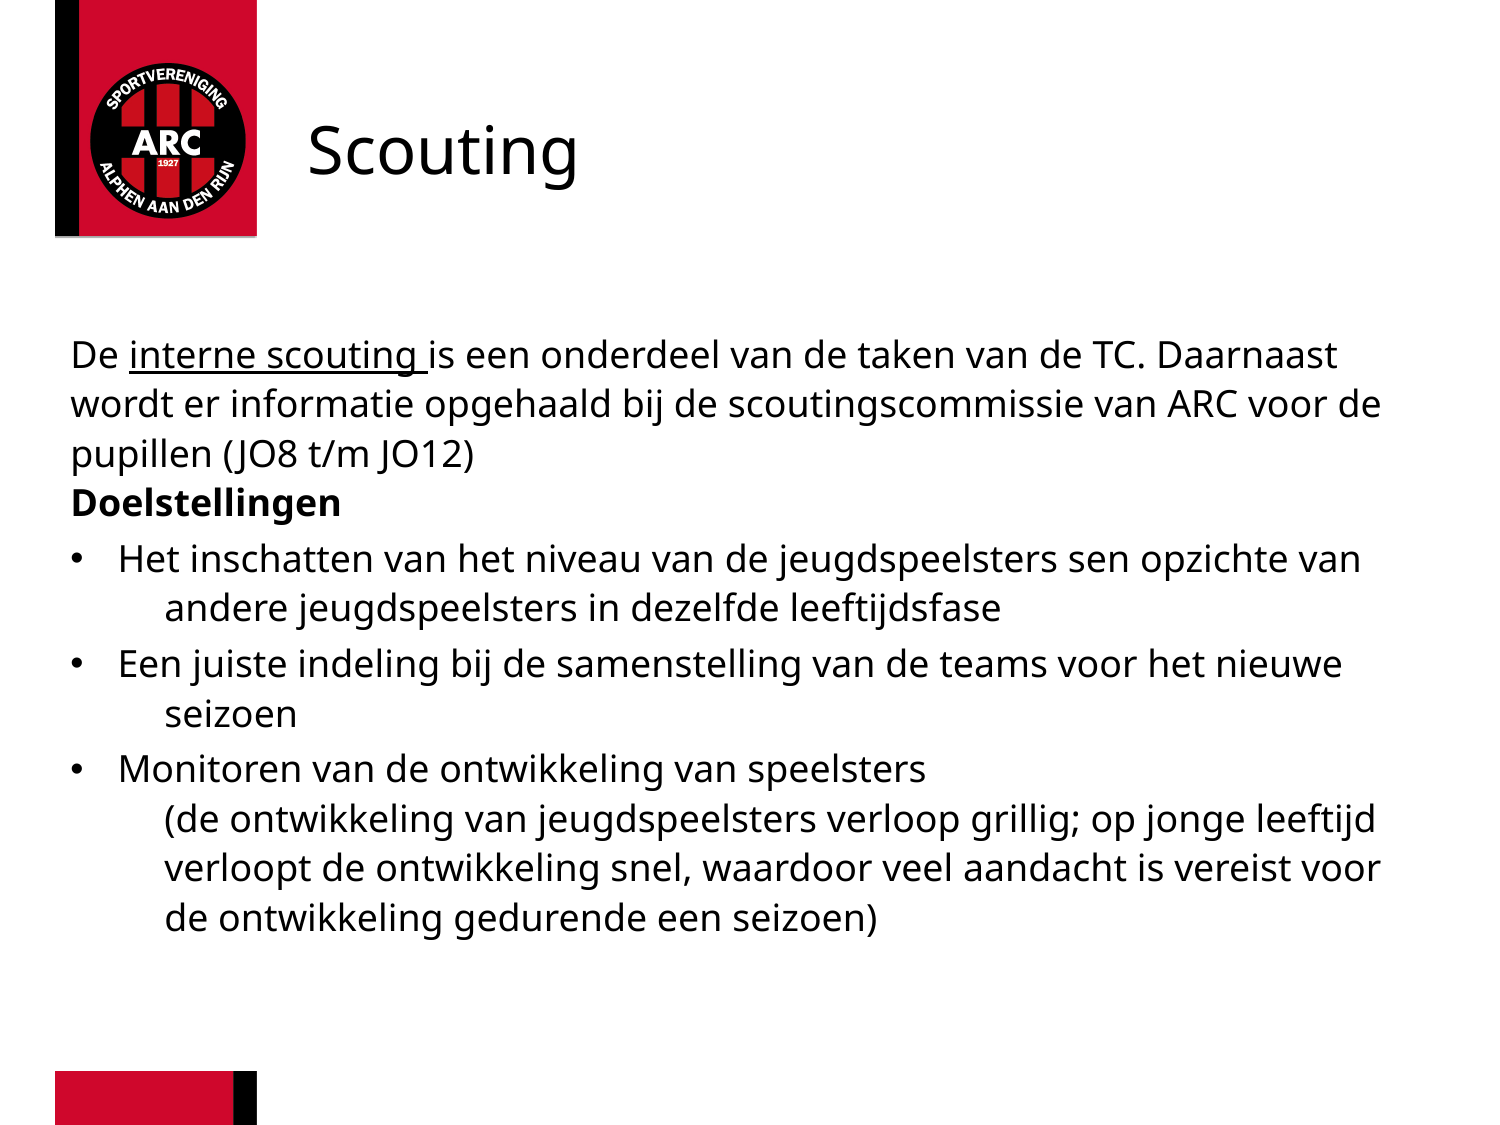

# Scouting
De interne scouting is een onderdeel van de taken van de TC. Daarnaast wordt er informatie opgehaald bij de scoutingscommissie van ARC voor de pupillen (JO8 t/m JO12)
Doelstellingen
Het inschatten van het niveau van de jeugdspeelsters sen opzichte van andere jeugdspeelsters in dezelfde leeftijdsfase
Een juiste indeling bij de samenstelling van de teams voor het nieuwe seizoen
Monitoren van de ontwikkeling van speelsters
(de ontwikkeling van jeugdspeelsters verloop grillig; op jonge leeftijd verloopt de ontwikkeling snel, waardoor veel aandacht is vereist voor de ontwikkeling gedurende een seizoen)